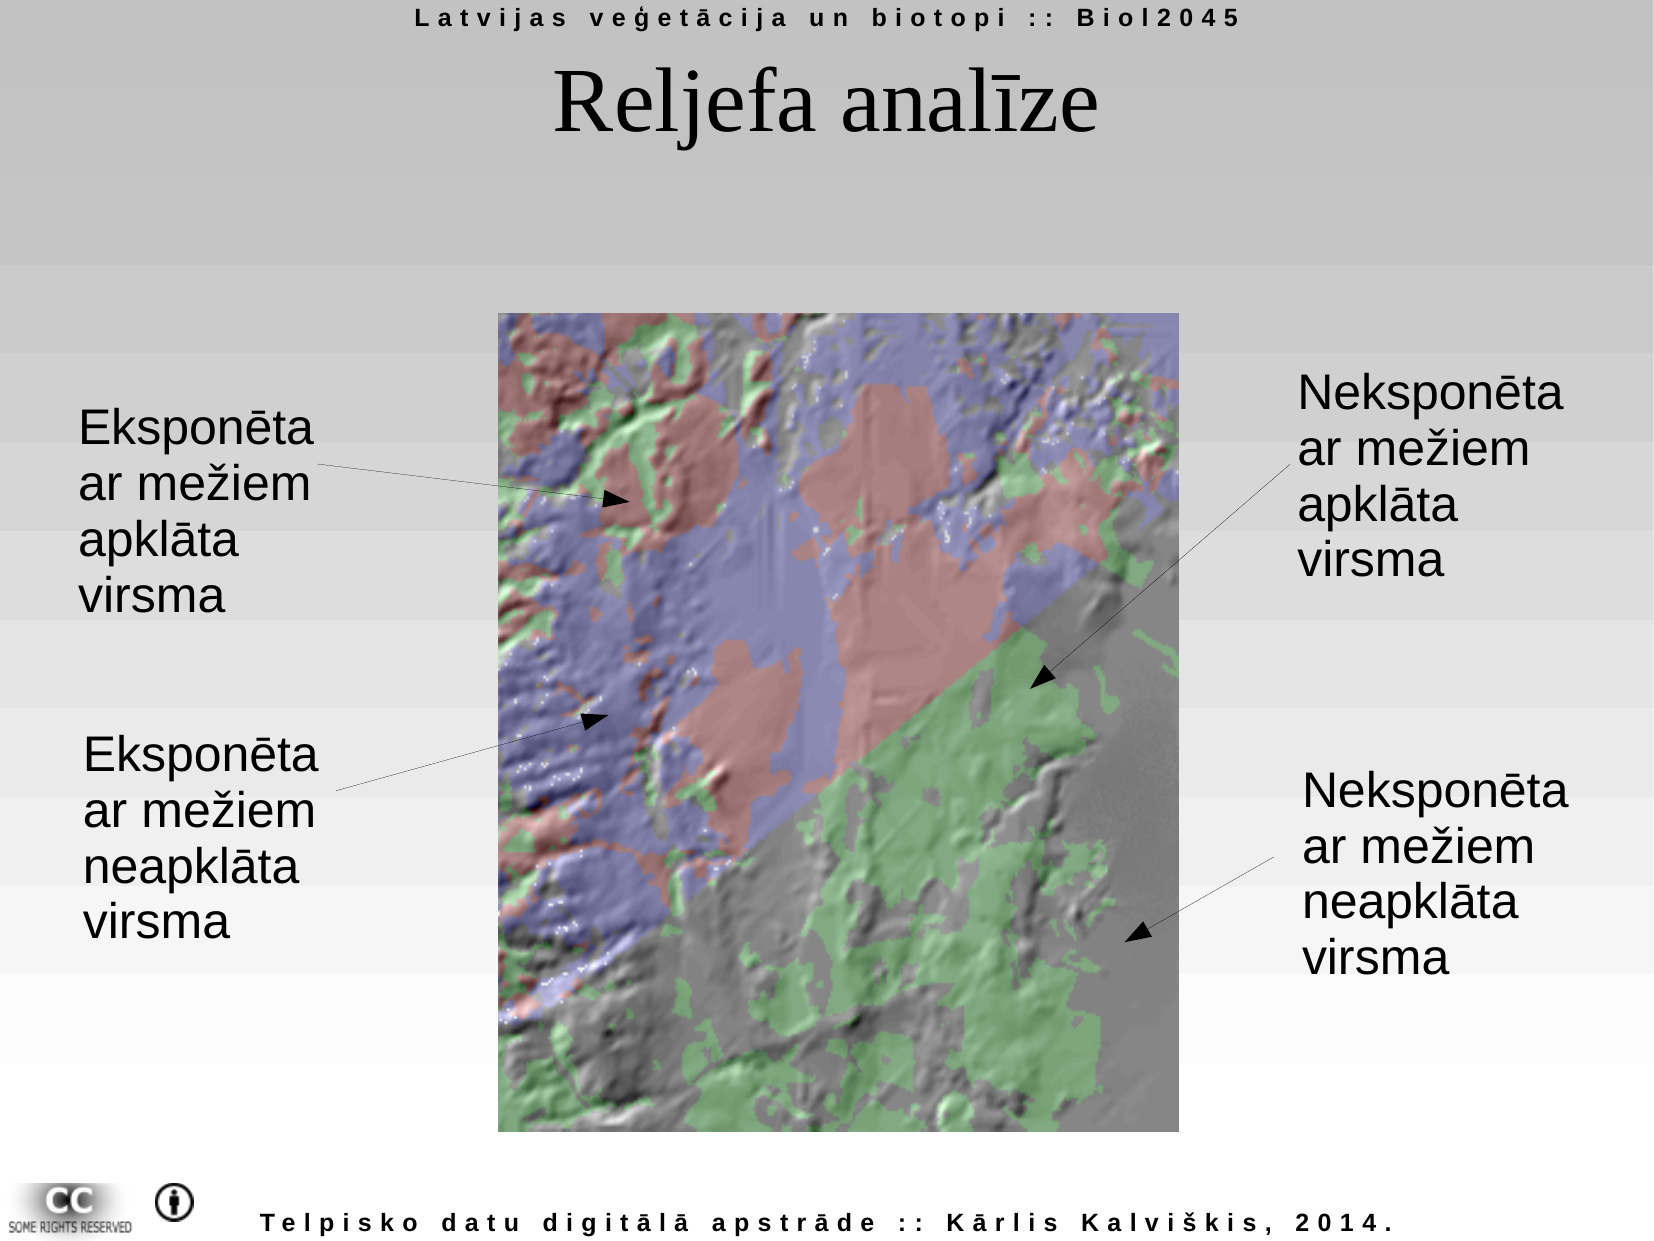

# Reljefa analīze
Neksponēta
ar mežiem
apklāta
virsma
Eksponēta
ar mežiem
apklāta
virsma
Eksponēta
ar mežiem
neapklāta
virsma
Neksponēta
ar mežiem
neapklāta
virsma